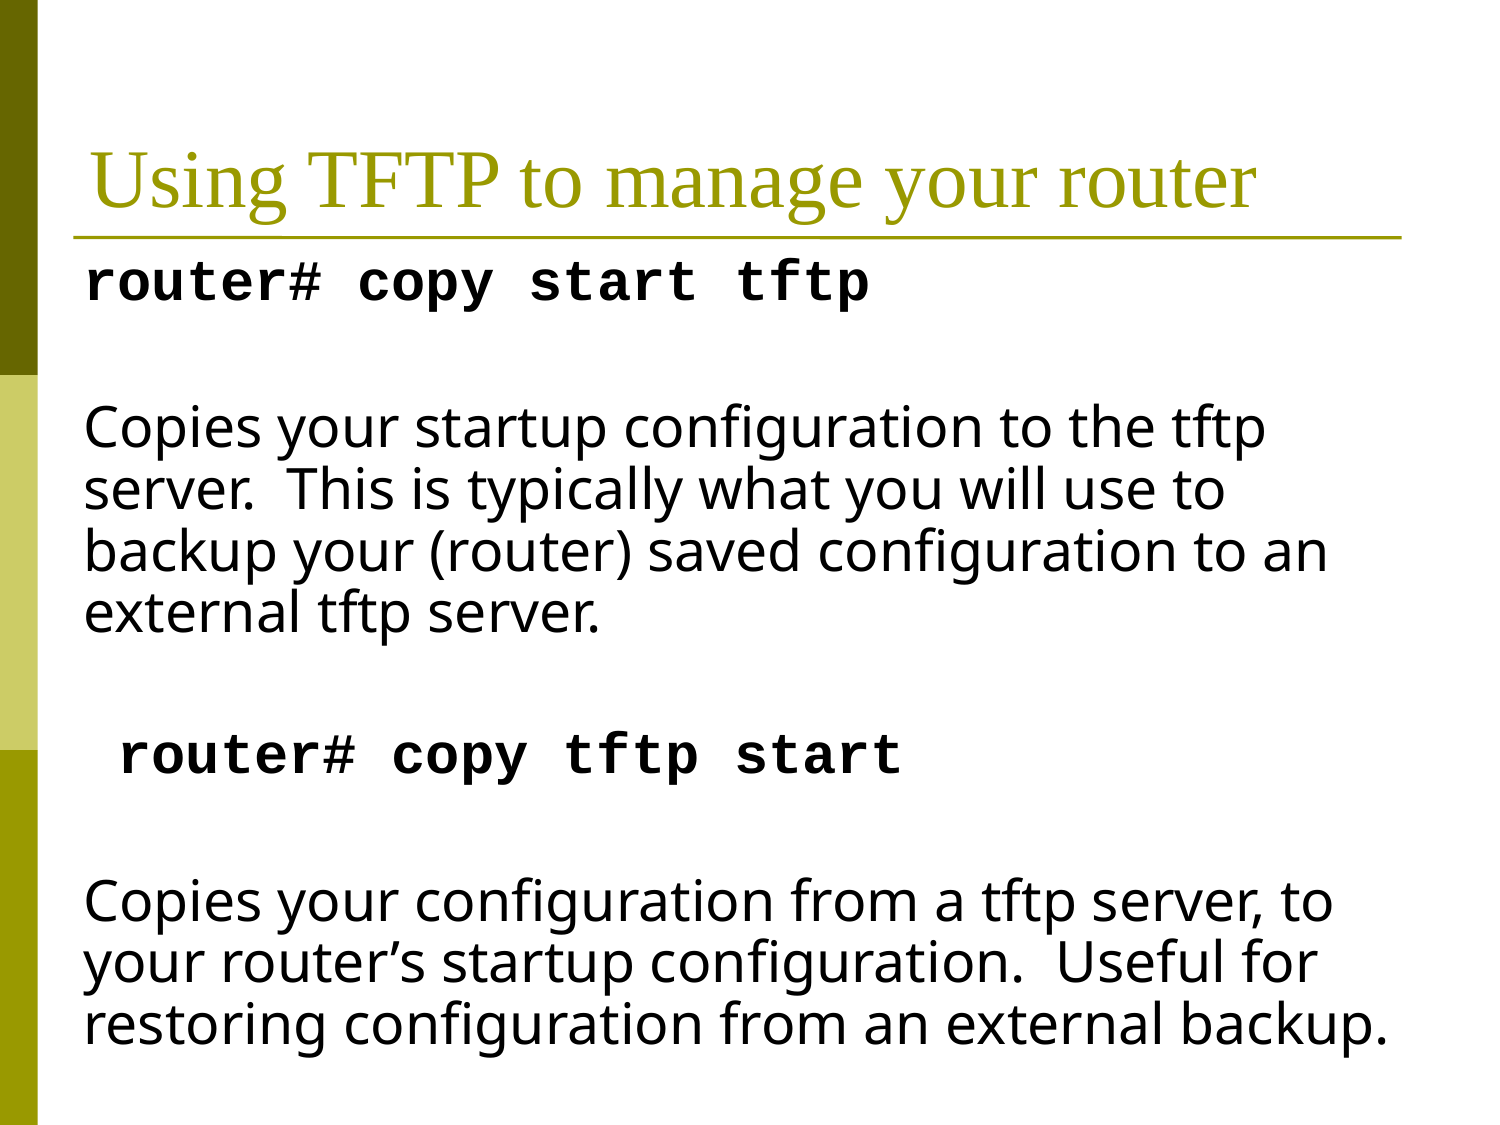

# Using TFTP to manage your router
router# copy start tftp
Copies your startup configuration to the tftp server. This is typically what you will use to backup your (router) saved configuration to an external tftp server.
 router# copy tftp start
Copies your configuration from a tftp server, to your router’s startup configuration. Useful for restoring configuration from an external backup.